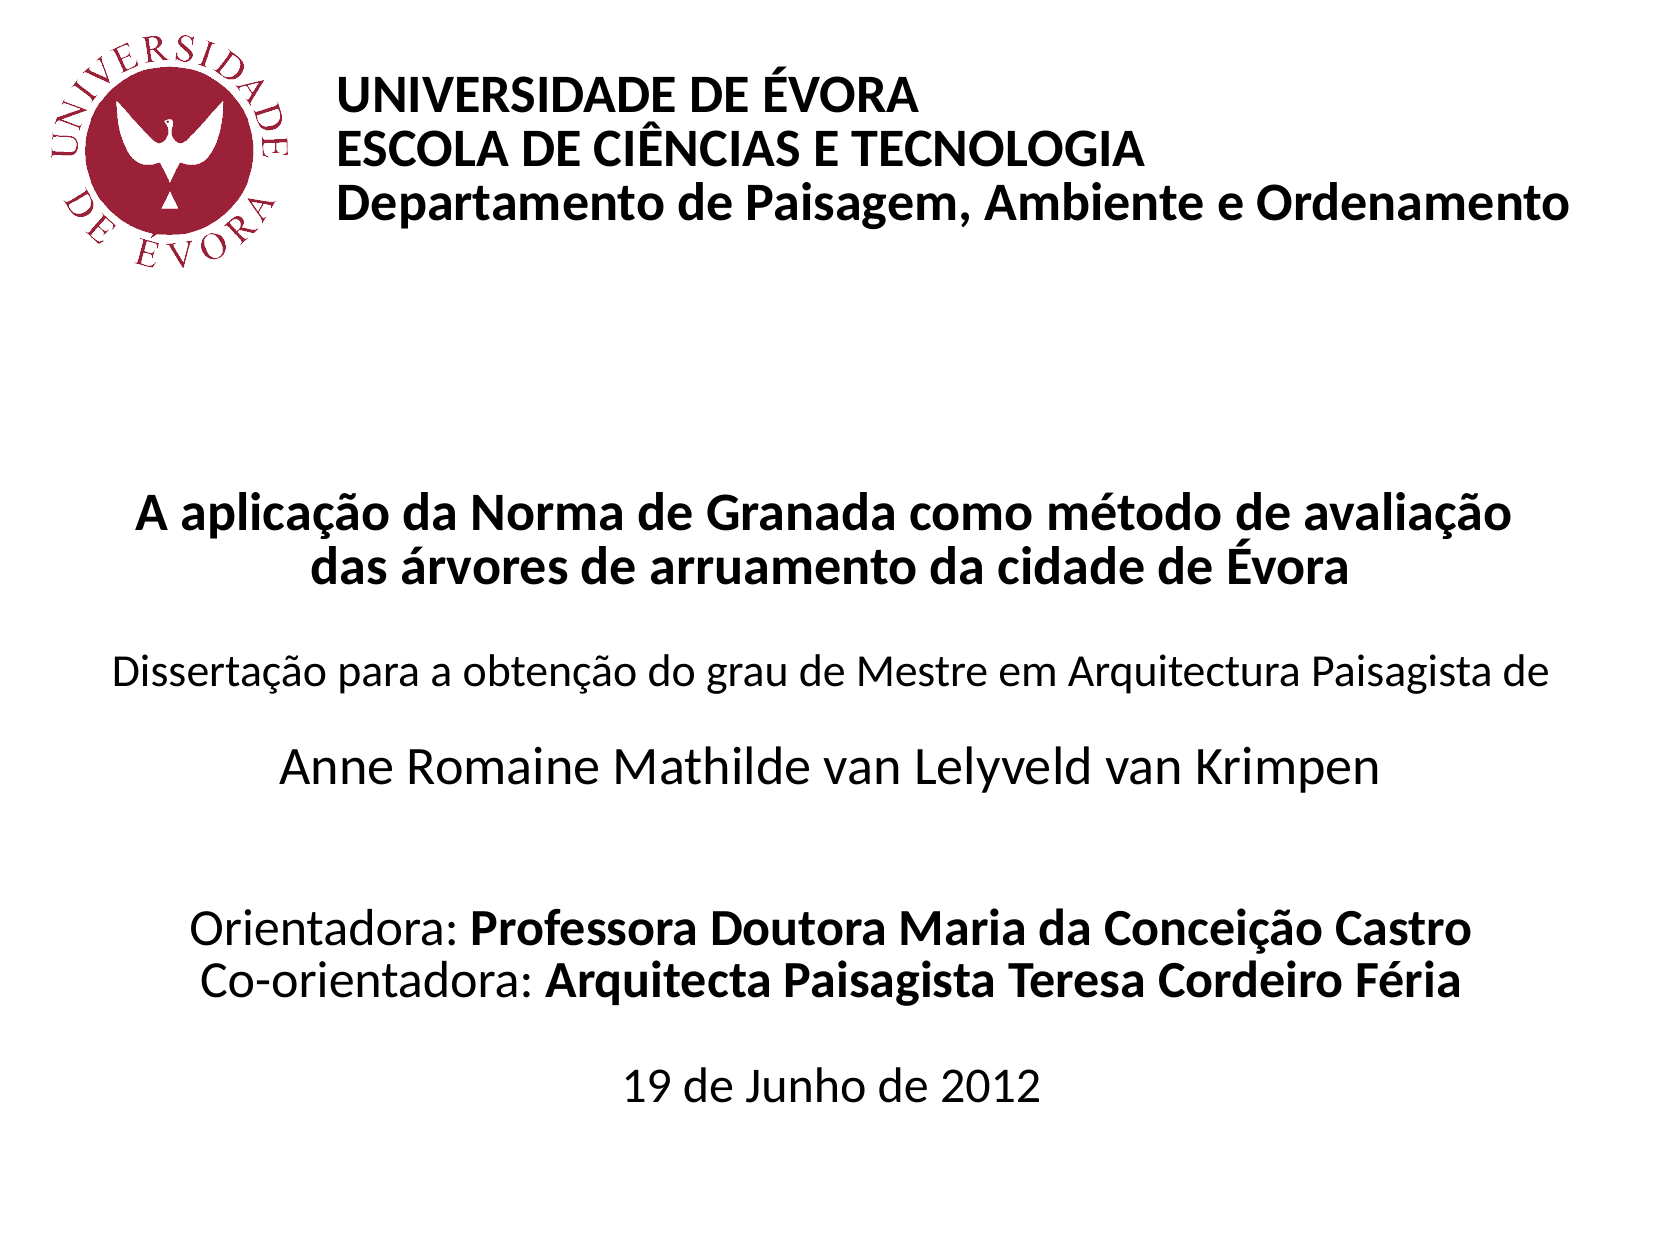

# UNIVERSIDADE DE ÉVORA ESCOLA DE CIÊNCIAS E TECNOLOGIA Departamento de Paisagem, Ambiente e Ordenamento
A aplicação da Norma de Granada como método de avaliação
das árvores de arruamento da cidade de Évora
Dissertação para a obtenção do grau de Mestre em Arquitectura Paisagista de
Anne Romaine Mathilde van Lelyveld van Krimpen
Orientadora: Professora Doutora Maria da Conceição Castro
Co-orientadora: Arquitecta Paisagista Teresa Cordeiro Féria
19 de Junho de 2012